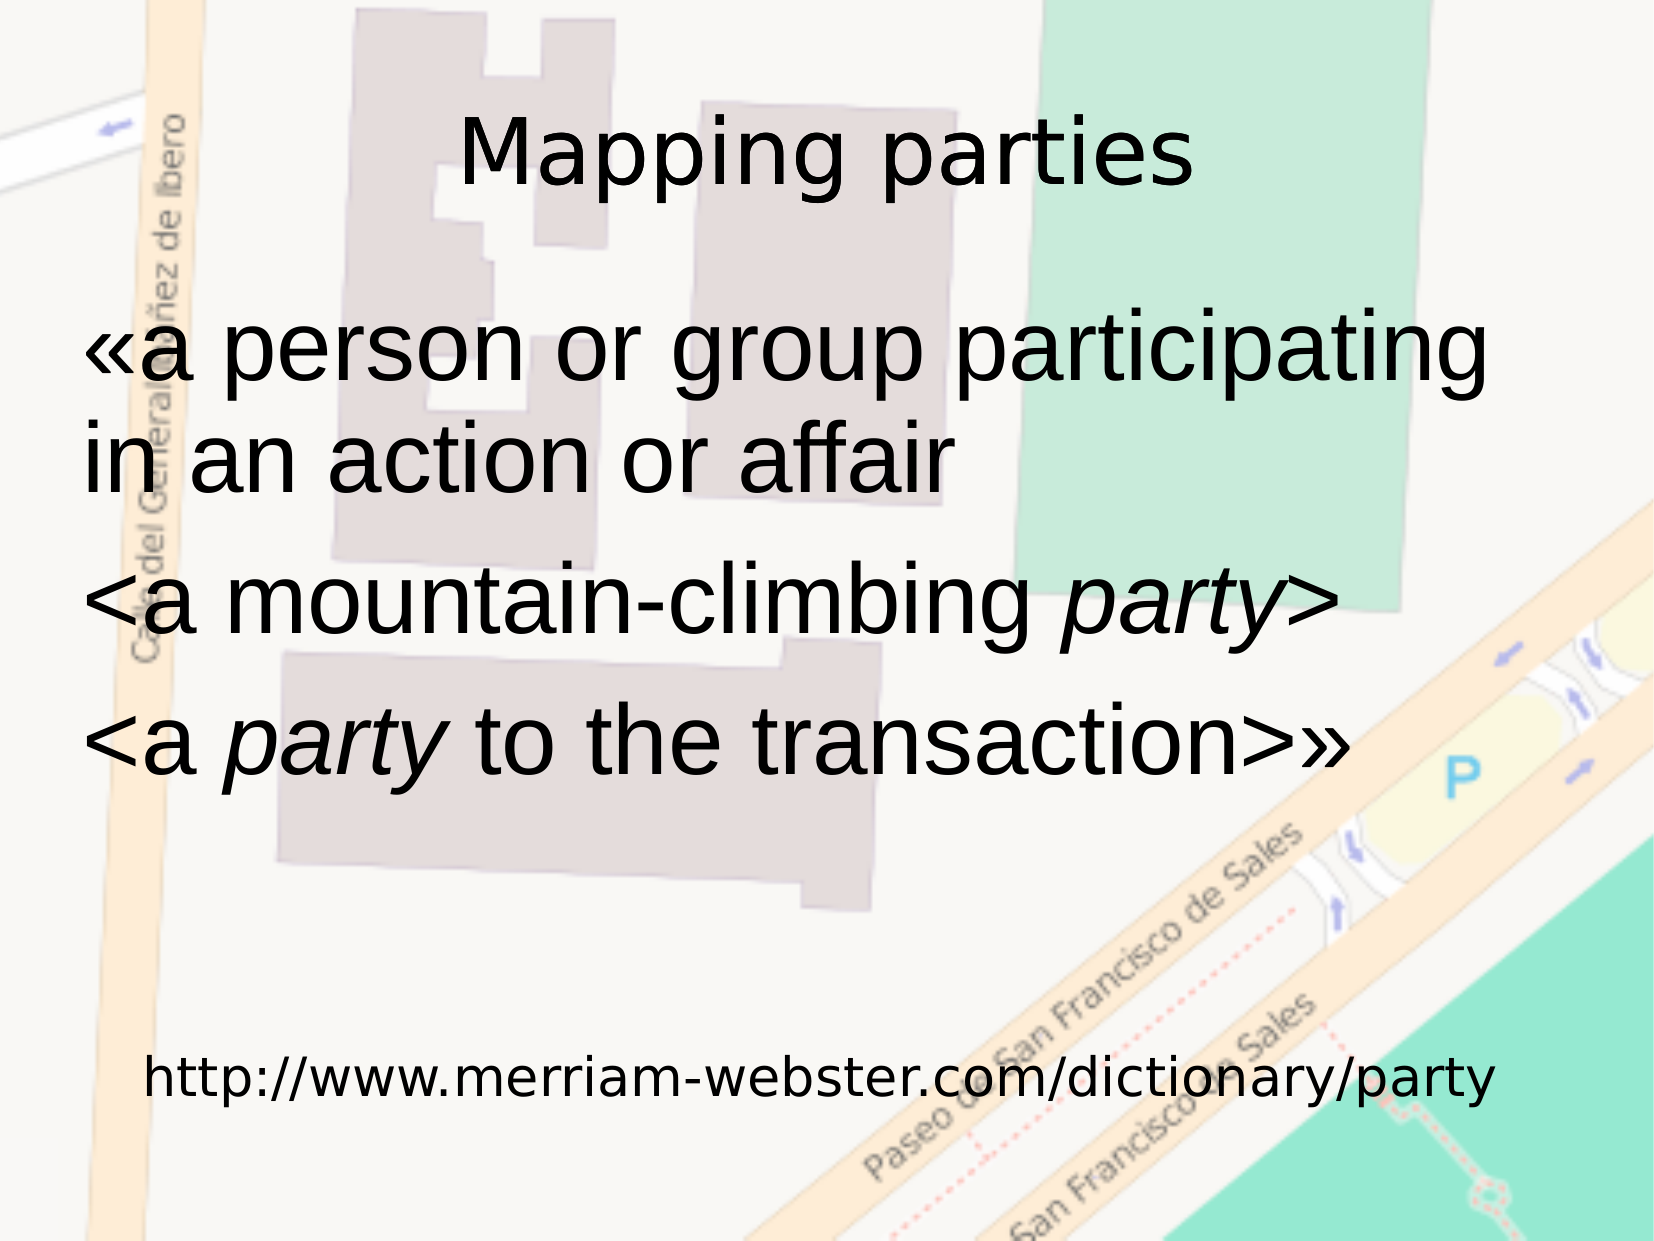

# Mapping parties
Mapping parties
«a person or group participating in an action or affair
<a mountain-climbing party>
<a party to the transaction>»
http://www.merriam-webster.com/dictionary/party